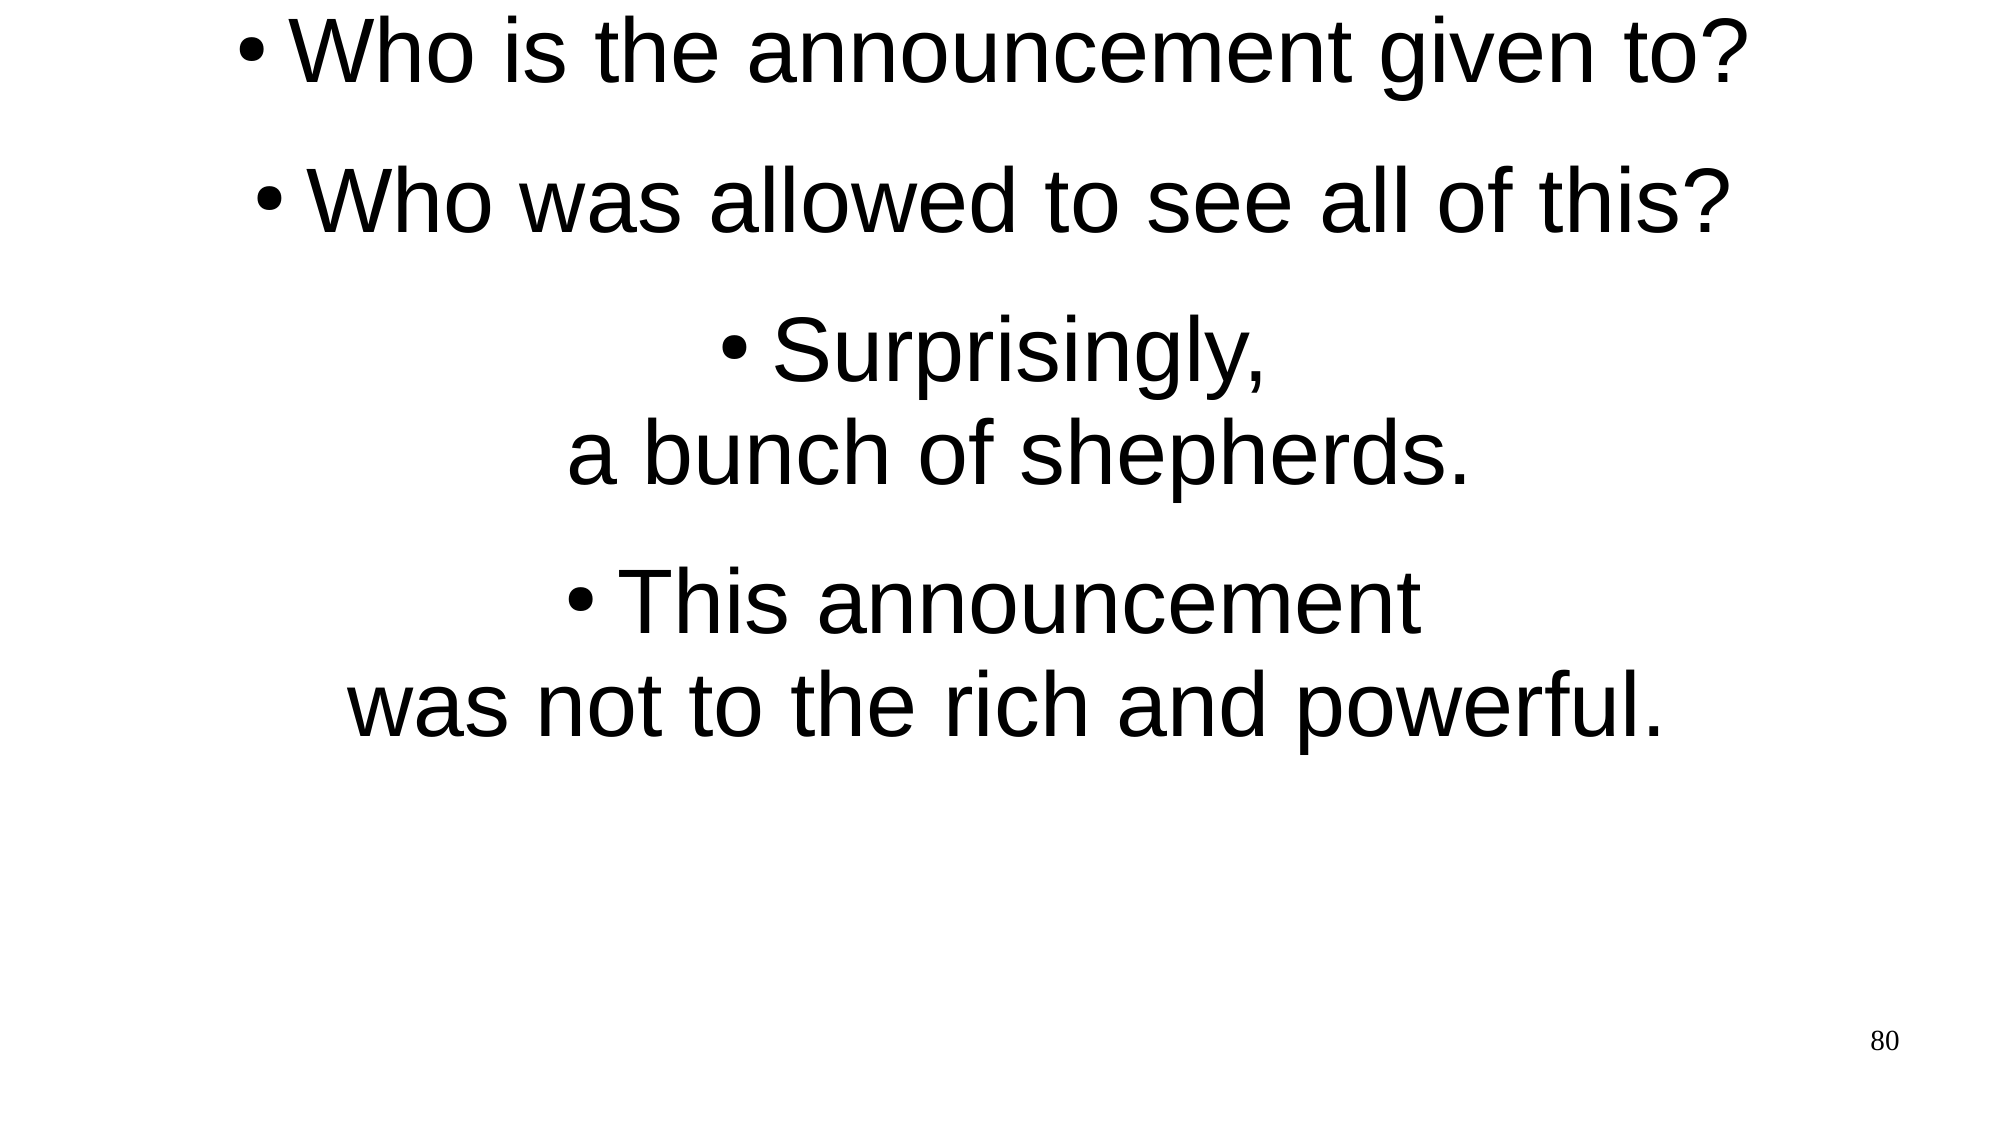

# Who is the announcement given to?
Who was allowed to see all of this?
Surprisingly,
a bunch of shepherds.
This announcement
was not to the rich and powerful.
80